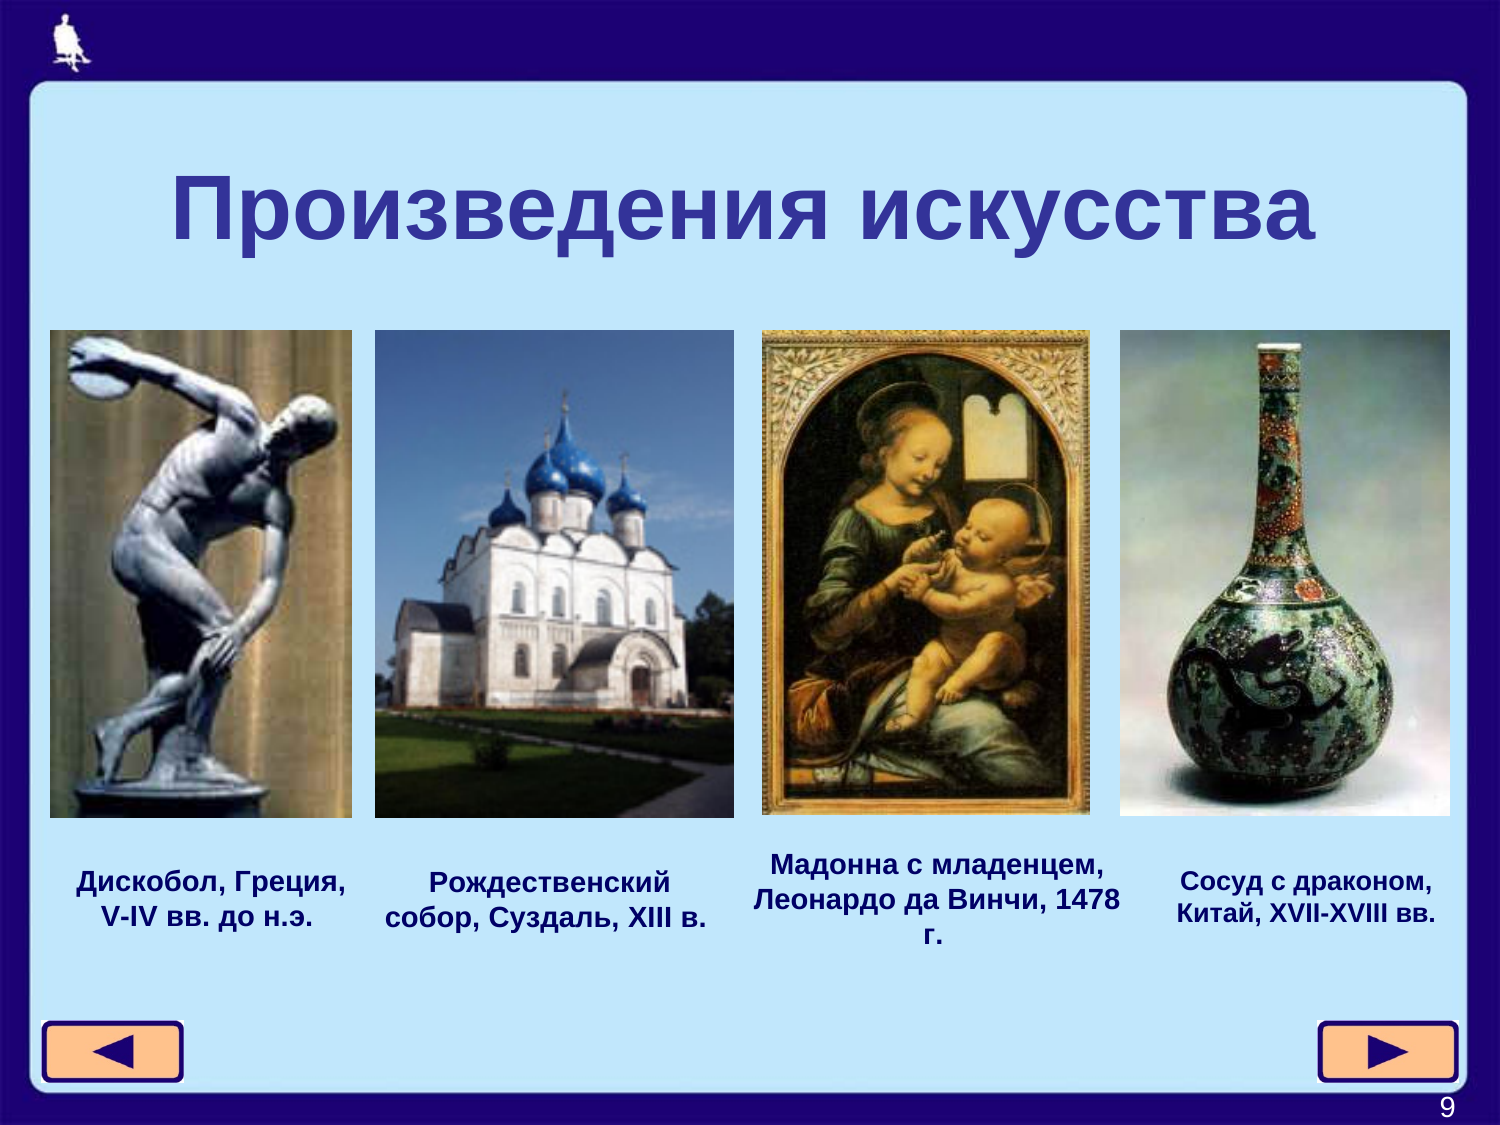

# Произведения искусства
Мадонна с младенцем, Леонардо да Винчи, 1478 г.
Дискобол, Греция,
V-IV вв. до н.э.
Сосуд с драконом,
Китай, XVII-XVIII вв.
Рождественский собор, Суздаль, XIII в.